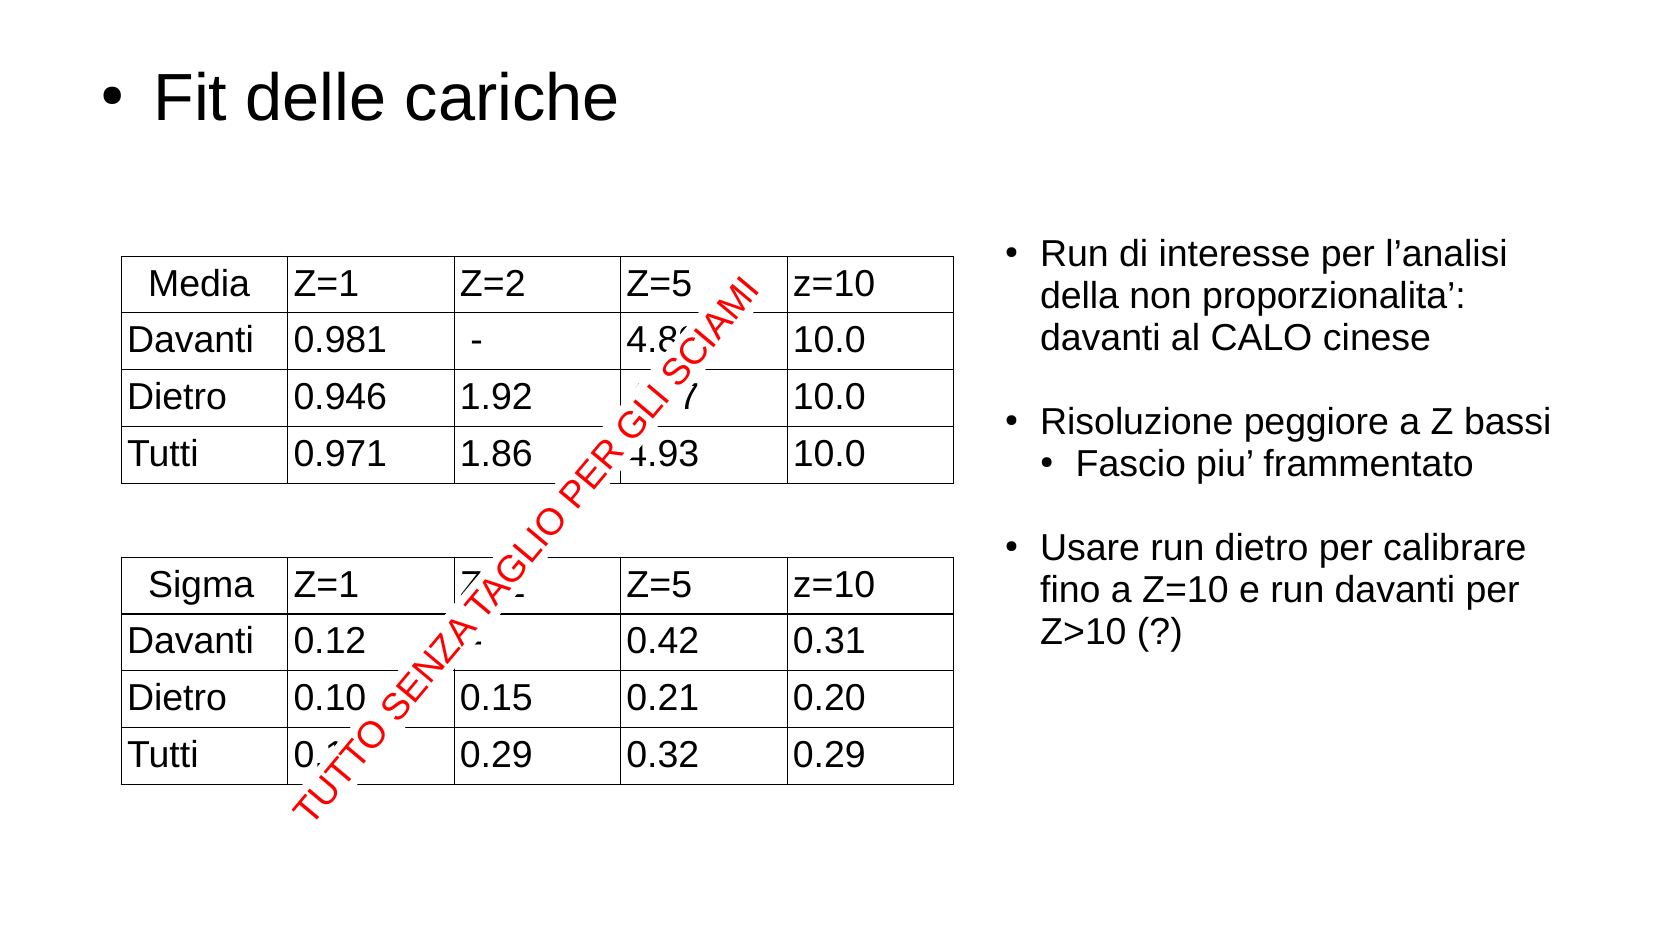

# Fit delle cariche
Run di interesse per l’analisi della non proporzionalita’: davanti al CALO cinese
Risoluzione peggiore a Z bassi
Fascio piu’ frammentato
Usare run dietro per calibrare fino a Z=10 e run davanti per Z>10 (?)
| Media | Z=1 | Z=2 | Z=5 | z=10 |
| --- | --- | --- | --- | --- |
| Davanti | 0.981 | - | 4.89 | 10.0 |
| Dietro | 0.946 | 1.92 | 4.97 | 10.0 |
| Tutti | 0.971 | 1.86 | 4.93 | 10.0 |
TUTTO SENZA TAGLIO PER GLI SCIAMI
| Sigma | Z=1 | Z=2 | Z=5 | z=10 |
| --- | --- | --- | --- | --- |
| Davanti | 0.12 | - | 0.42 | 0.31 |
| Dietro | 0.10 | 0.15 | 0.21 | 0.20 |
| Tutti | 0.18 | 0.29 | 0.32 | 0.29 |